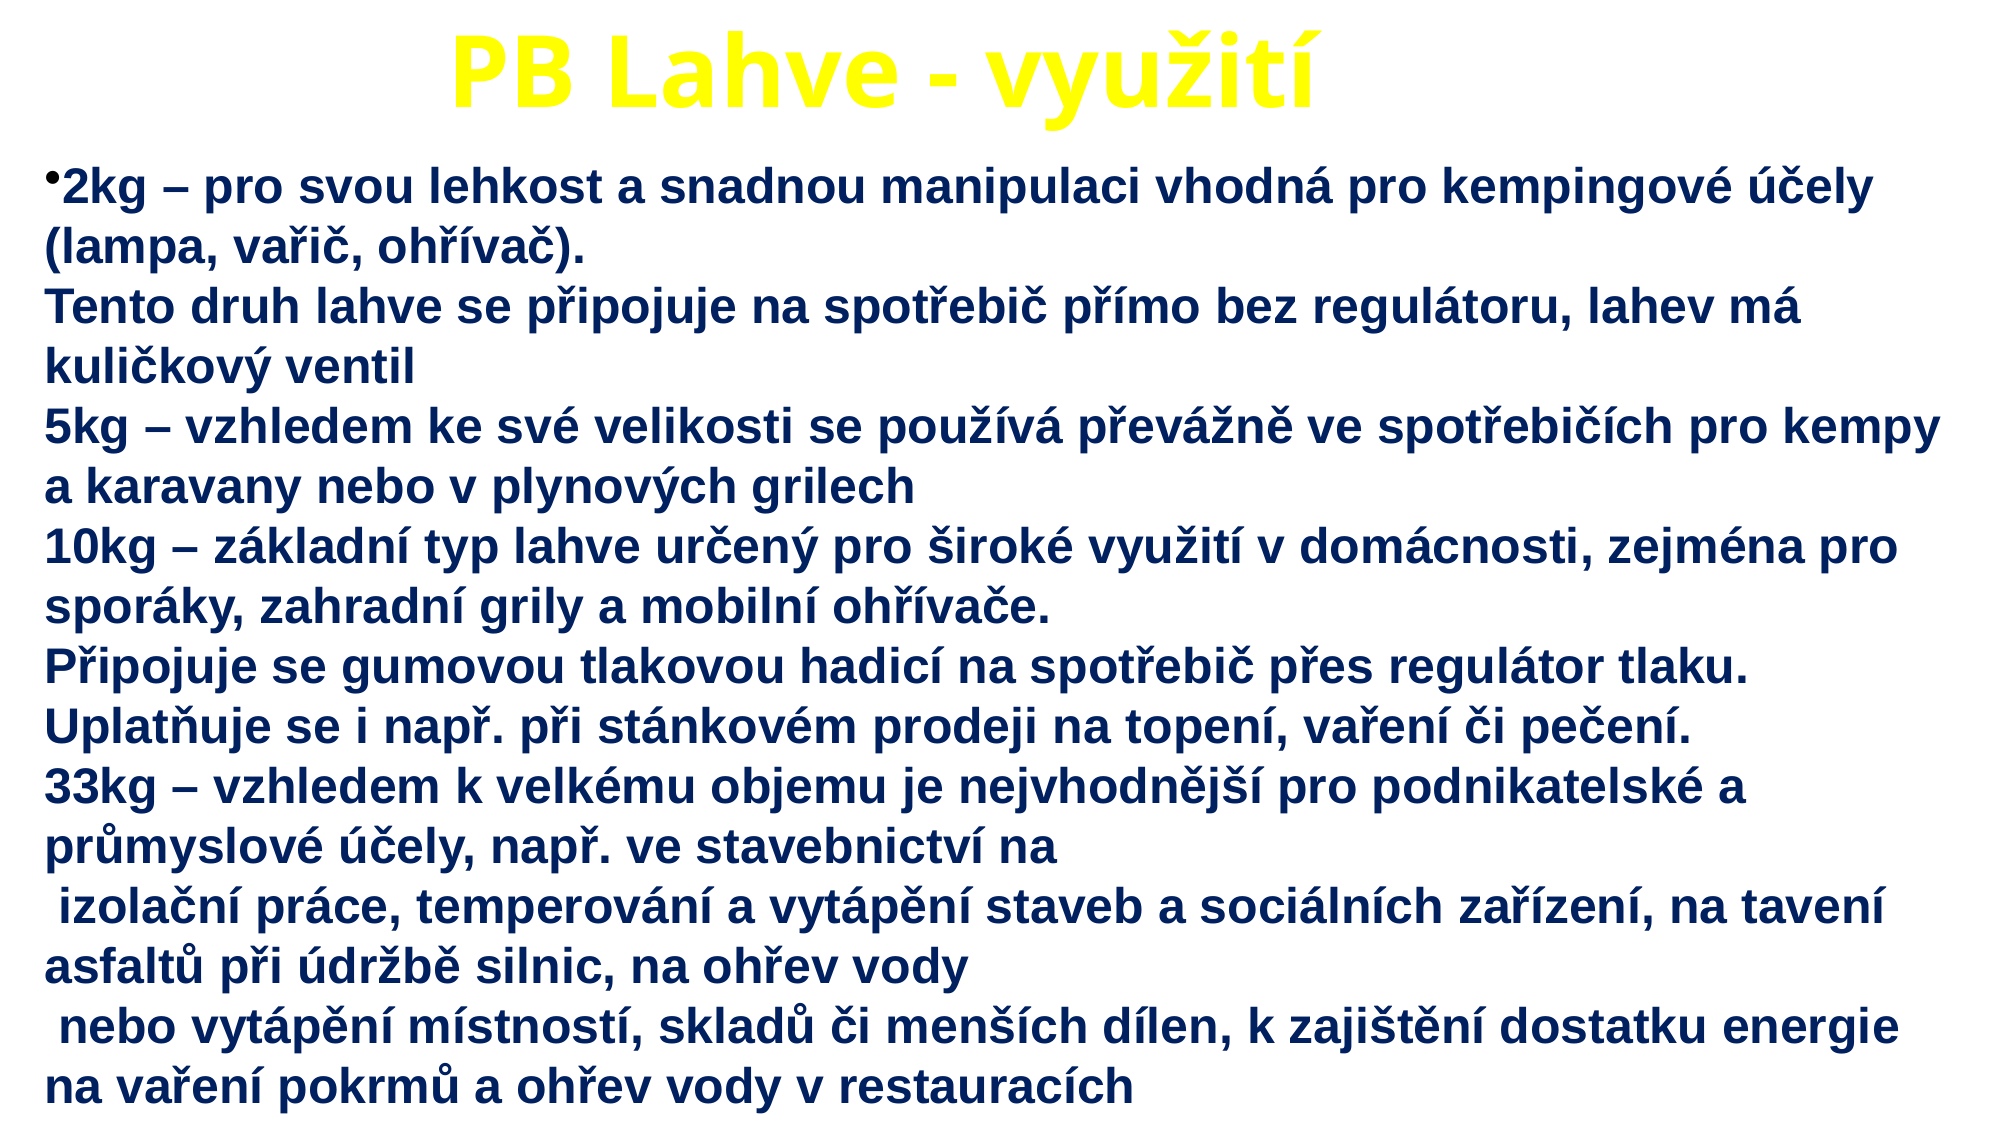

# PB Lahve - využití
2kg – pro svou lehkost a snadnou manipulaci vhodná pro kempingové účely (lampa, vařič, ohřívač).
Tento druh lahve se připojuje na spotřebič přímo bez regulátoru, lahev má kuličkový ventil
5kg – vzhledem ke své velikosti se používá převážně ve spotřebičích pro kempy a karavany nebo v plynových grilech
10kg – základní typ lahve určený pro široké využití v domácnosti, zejména pro sporáky, zahradní grily a mobilní ohřívače.
Připojuje se gumovou tlakovou hadicí na spotřebič přes regulátor tlaku. Uplatňuje se i např. při stánkovém prodeji na topení, vaření či pečení.
33kg – vzhledem k velkému objemu je nejvhodnější pro podnikatelské a průmyslové účely, např. ve stavebnictví na
 izolační práce, temperování a vytápění staveb a sociálních zařízení, na tavení asfaltů při údržbě silnic, na ohřev vody
 nebo vytápění místností, skladů či menších dílen, k zajištění dostatku energie na vaření pokrmů a ohřev vody v restauracích